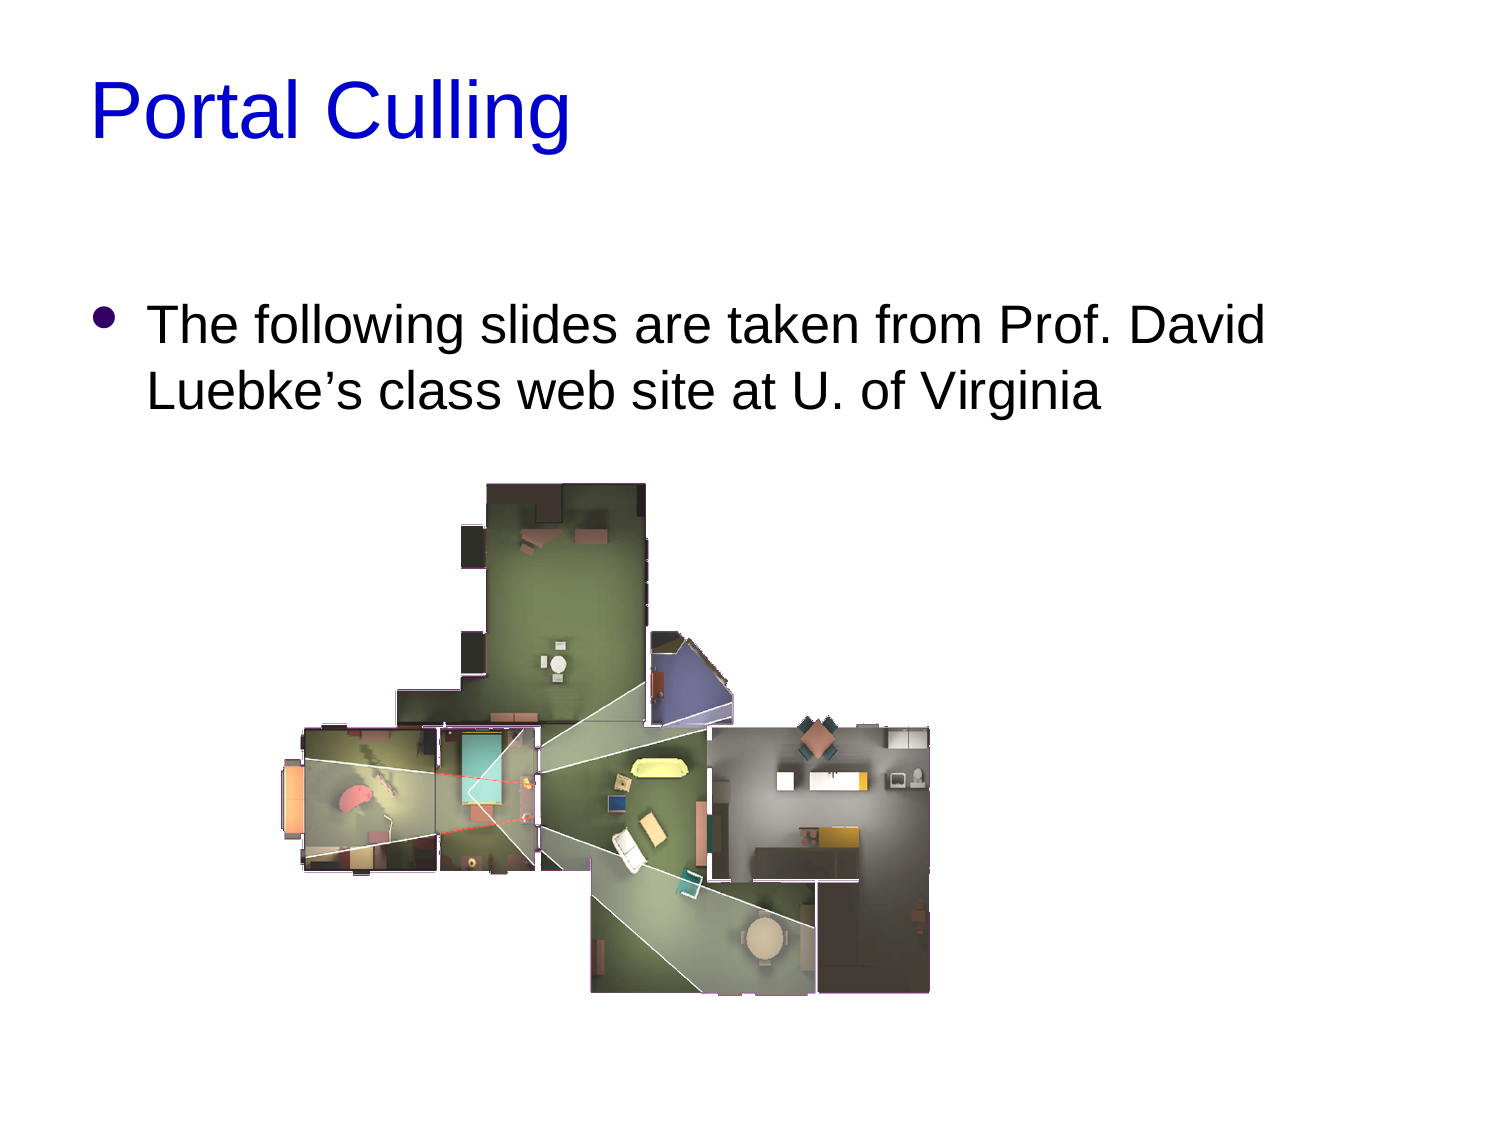

# Portal Culling
The following slides are taken from Prof. David Luebke’s class web site at U. of Virginia